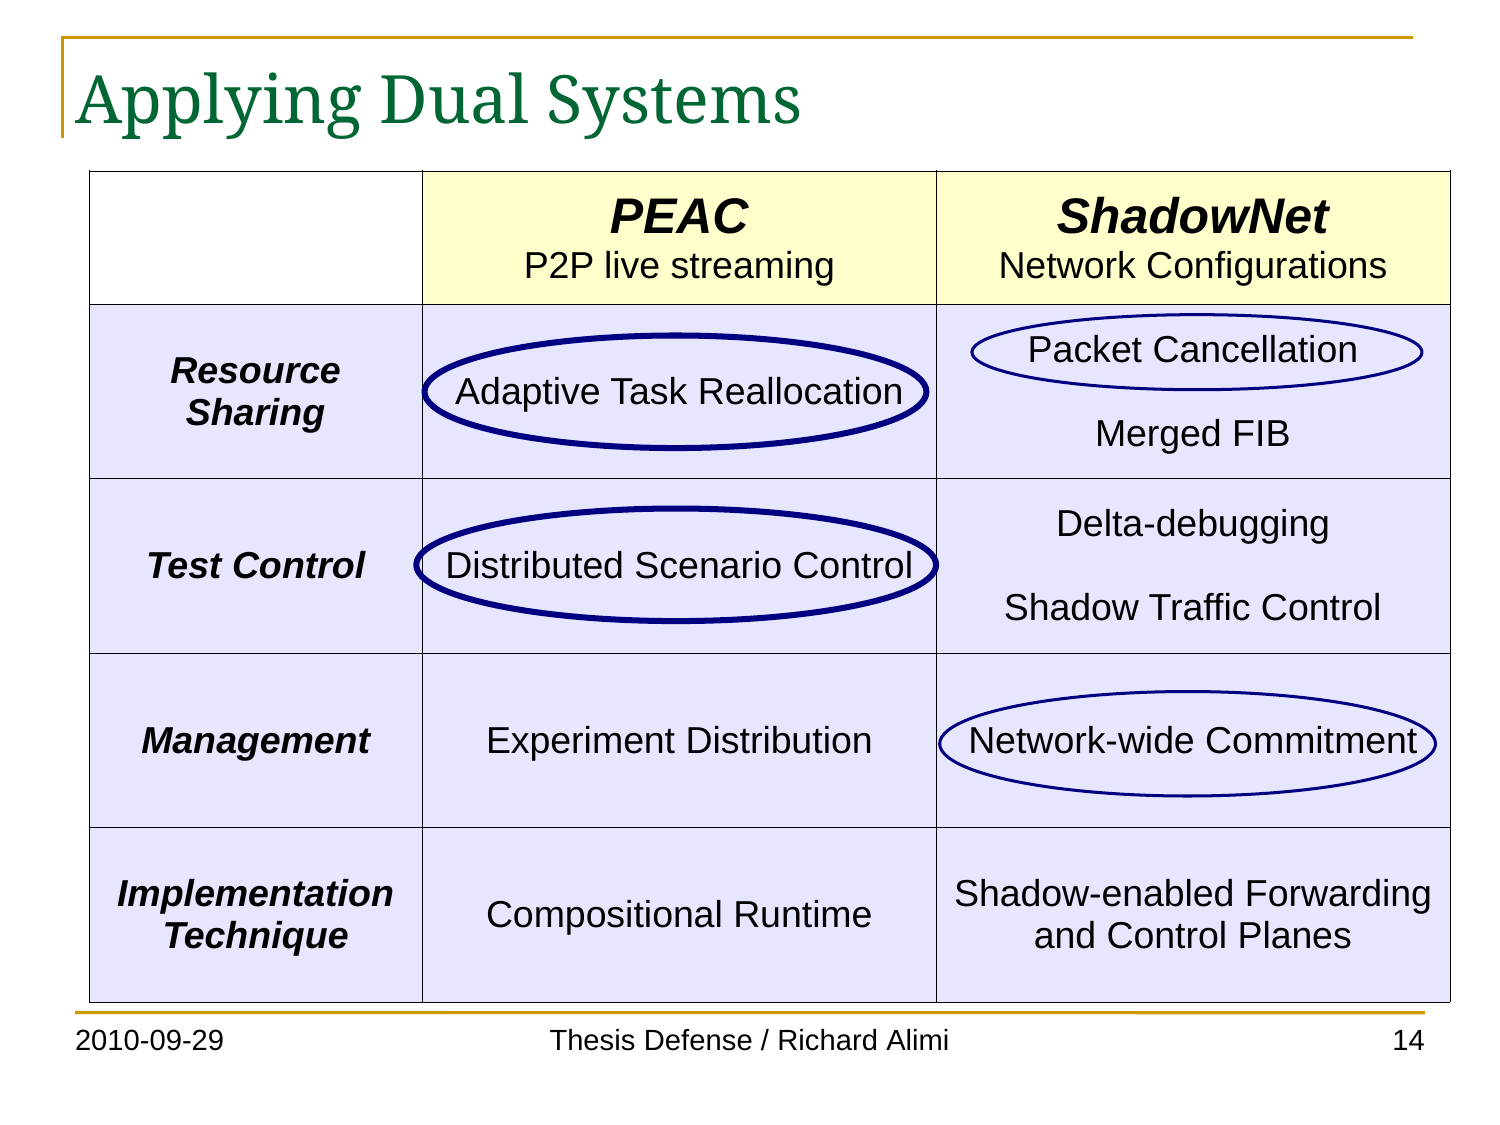

# Applying Dual Systems
| | PEAC P2P live streaming | ShadowNet Network Configurations |
| --- | --- | --- |
| Resource Sharing | Adaptive Task Reallocation | Packet Cancellation Merged FIB |
| Test Control | Distributed Scenario Control | Delta-debugging Shadow Traffic Control |
| Management | Experiment Distribution | Network-wide Commitment |
| Implementation Technique | Compositional Runtime | Shadow-enabled Forwarding and Control Planes |
2010-09-29
Thesis Defense / Richard Alimi
14